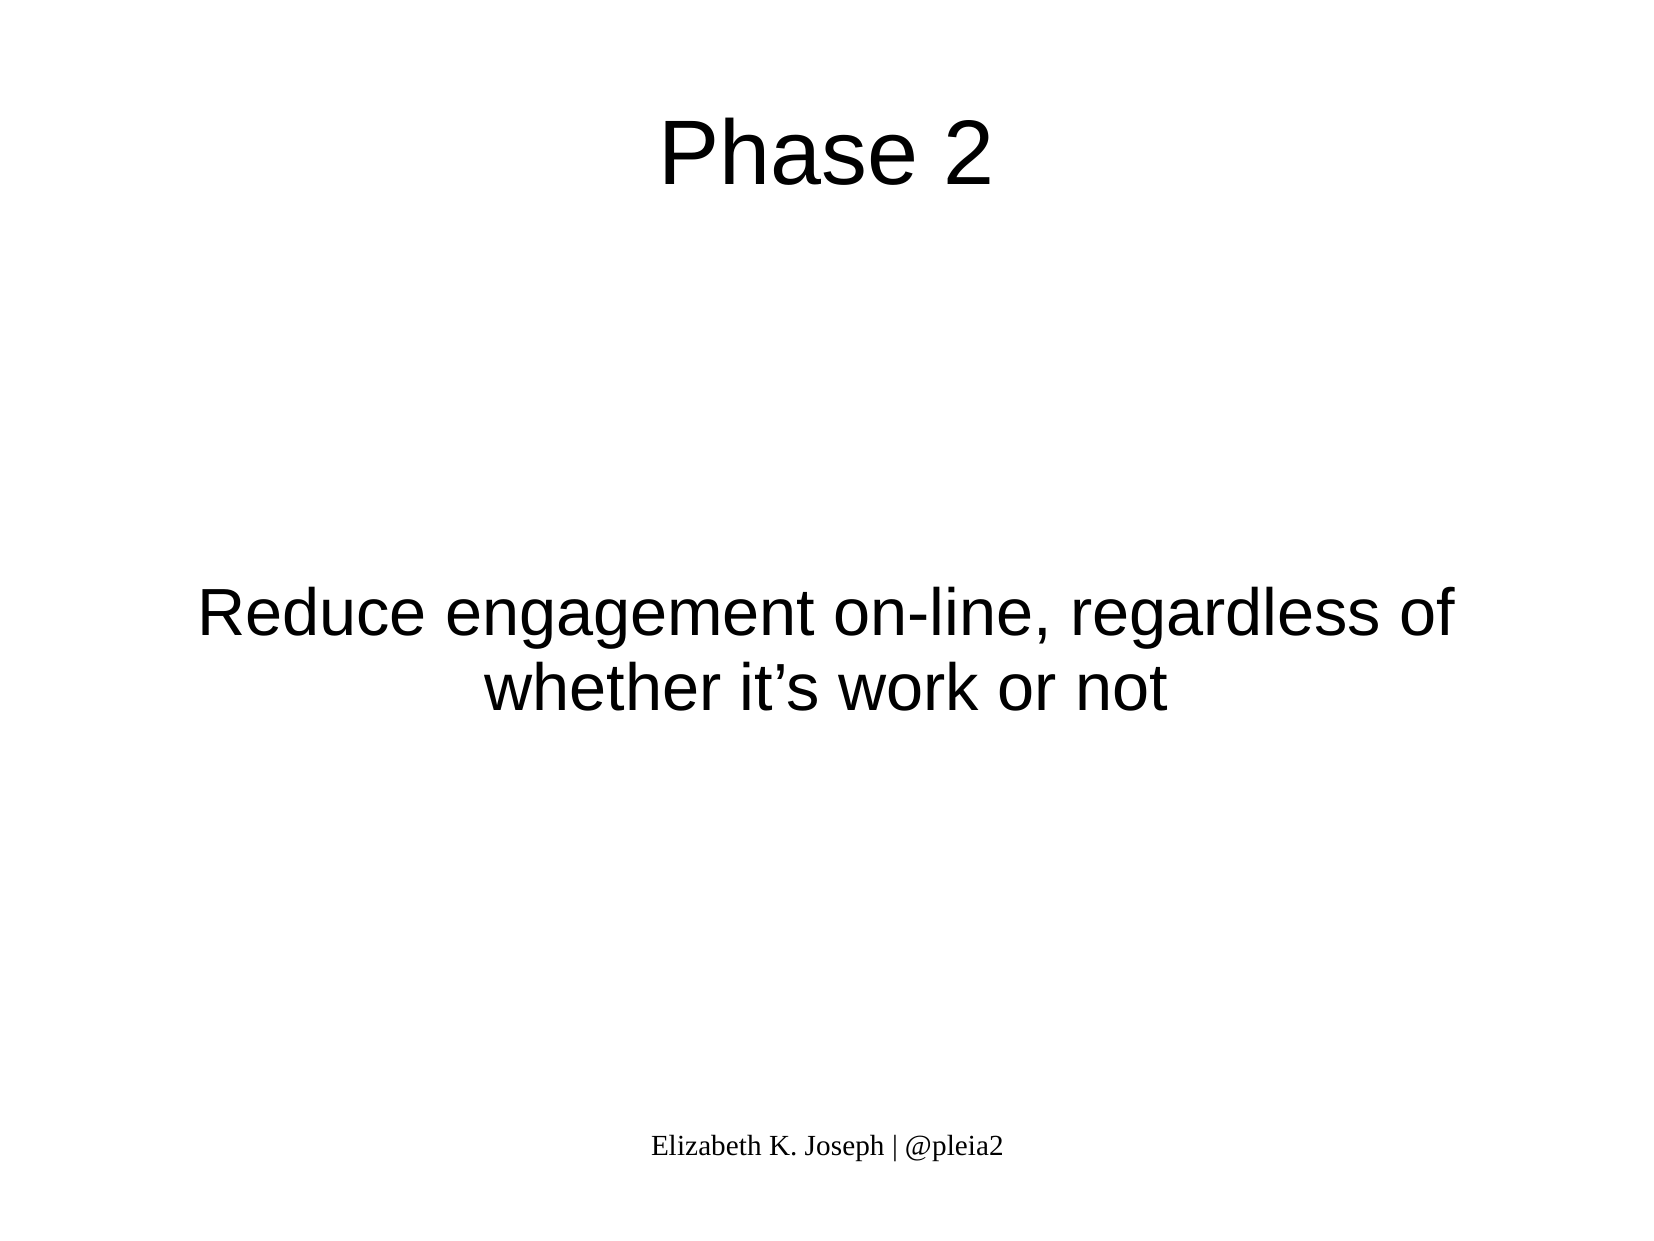

# Phase 2
Reduce engagement on-line, regardless of whether it’s work or not
Elizabeth K. Joseph | @pleia2